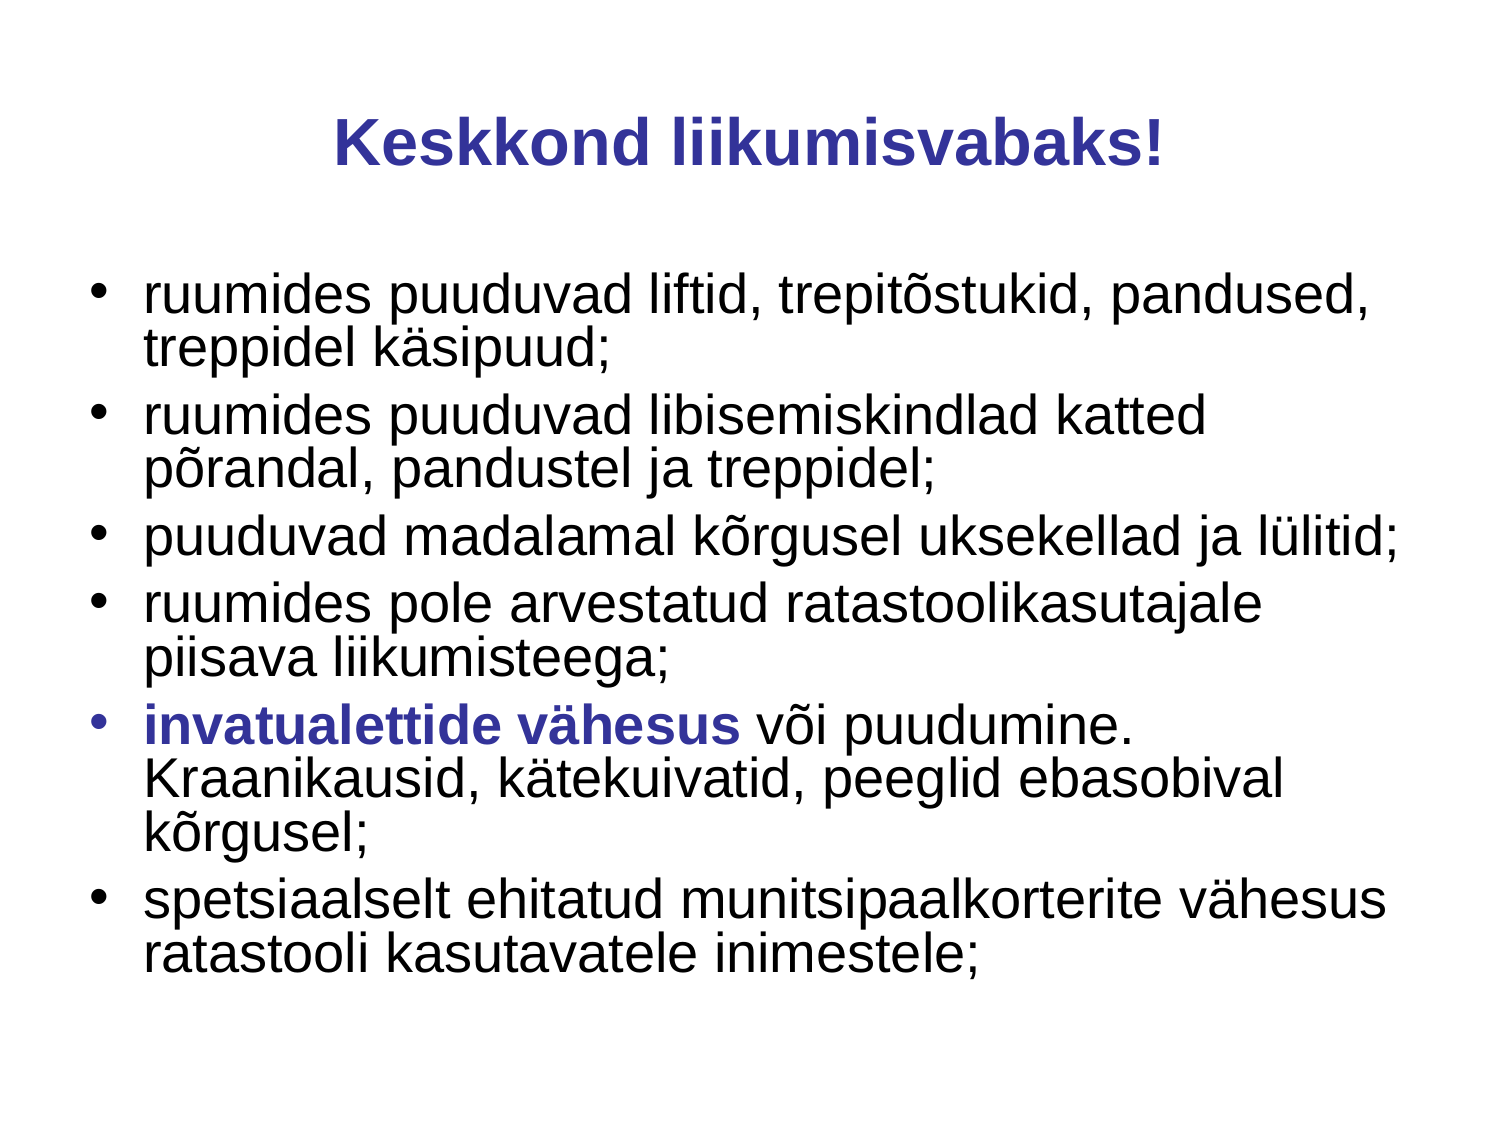

# Keskkond liikumisvabaks!
ruumides puuduvad liftid, trepitõstukid, pandused, treppidel käsipuud;
ruumides puuduvad libisemiskindlad katted põrandal, pandustel ja treppidel;
puuduvad madalamal kõrgusel uksekellad ja lülitid;
ruumides pole arvestatud ratastoolikasutajale piisava liikumisteega;
invatualettide vähesus või puudumine. Kraanikausid, kätekuivatid, peeglid ebasobival kõrgusel;
spetsiaalselt ehitatud munitsipaalkorterite vähesus ratastooli kasutavatele inimestele;